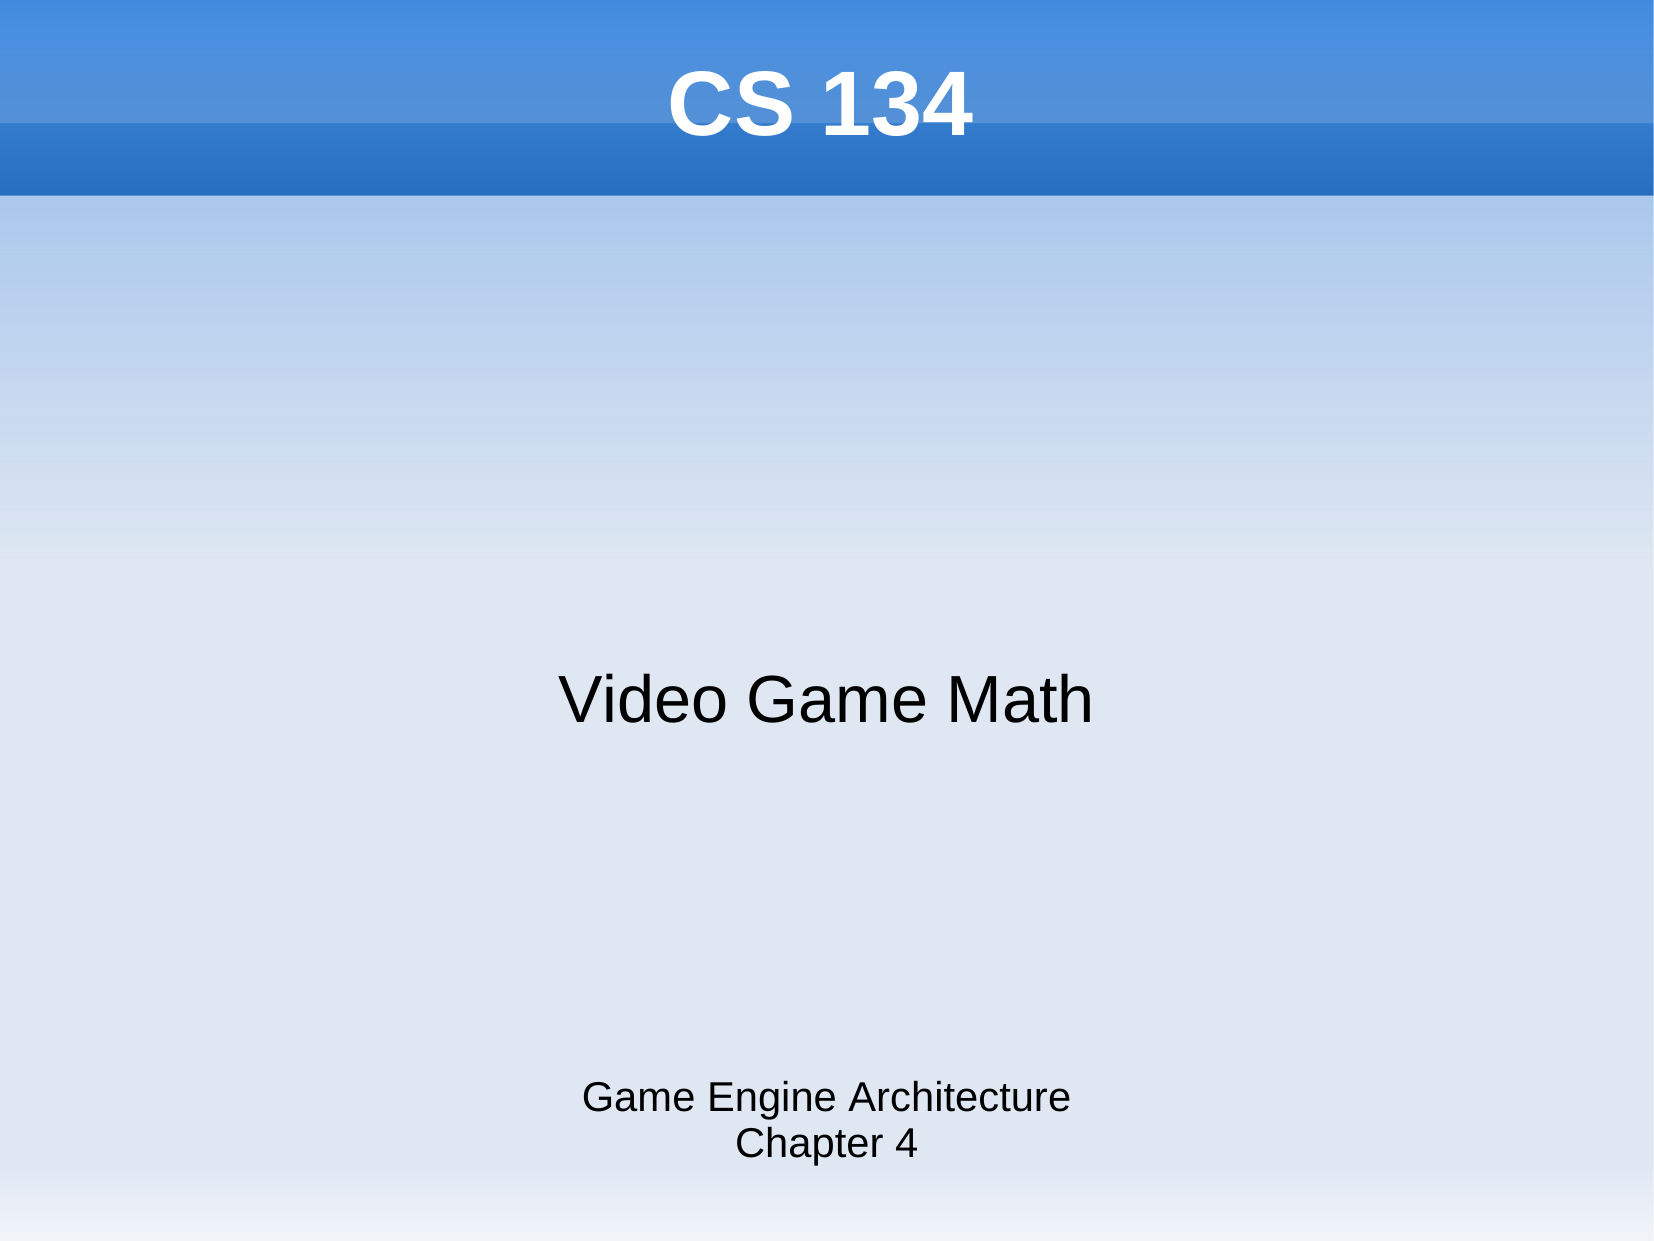

# CS 134
Video Game Math
Game Engine Architecture
Chapter 4